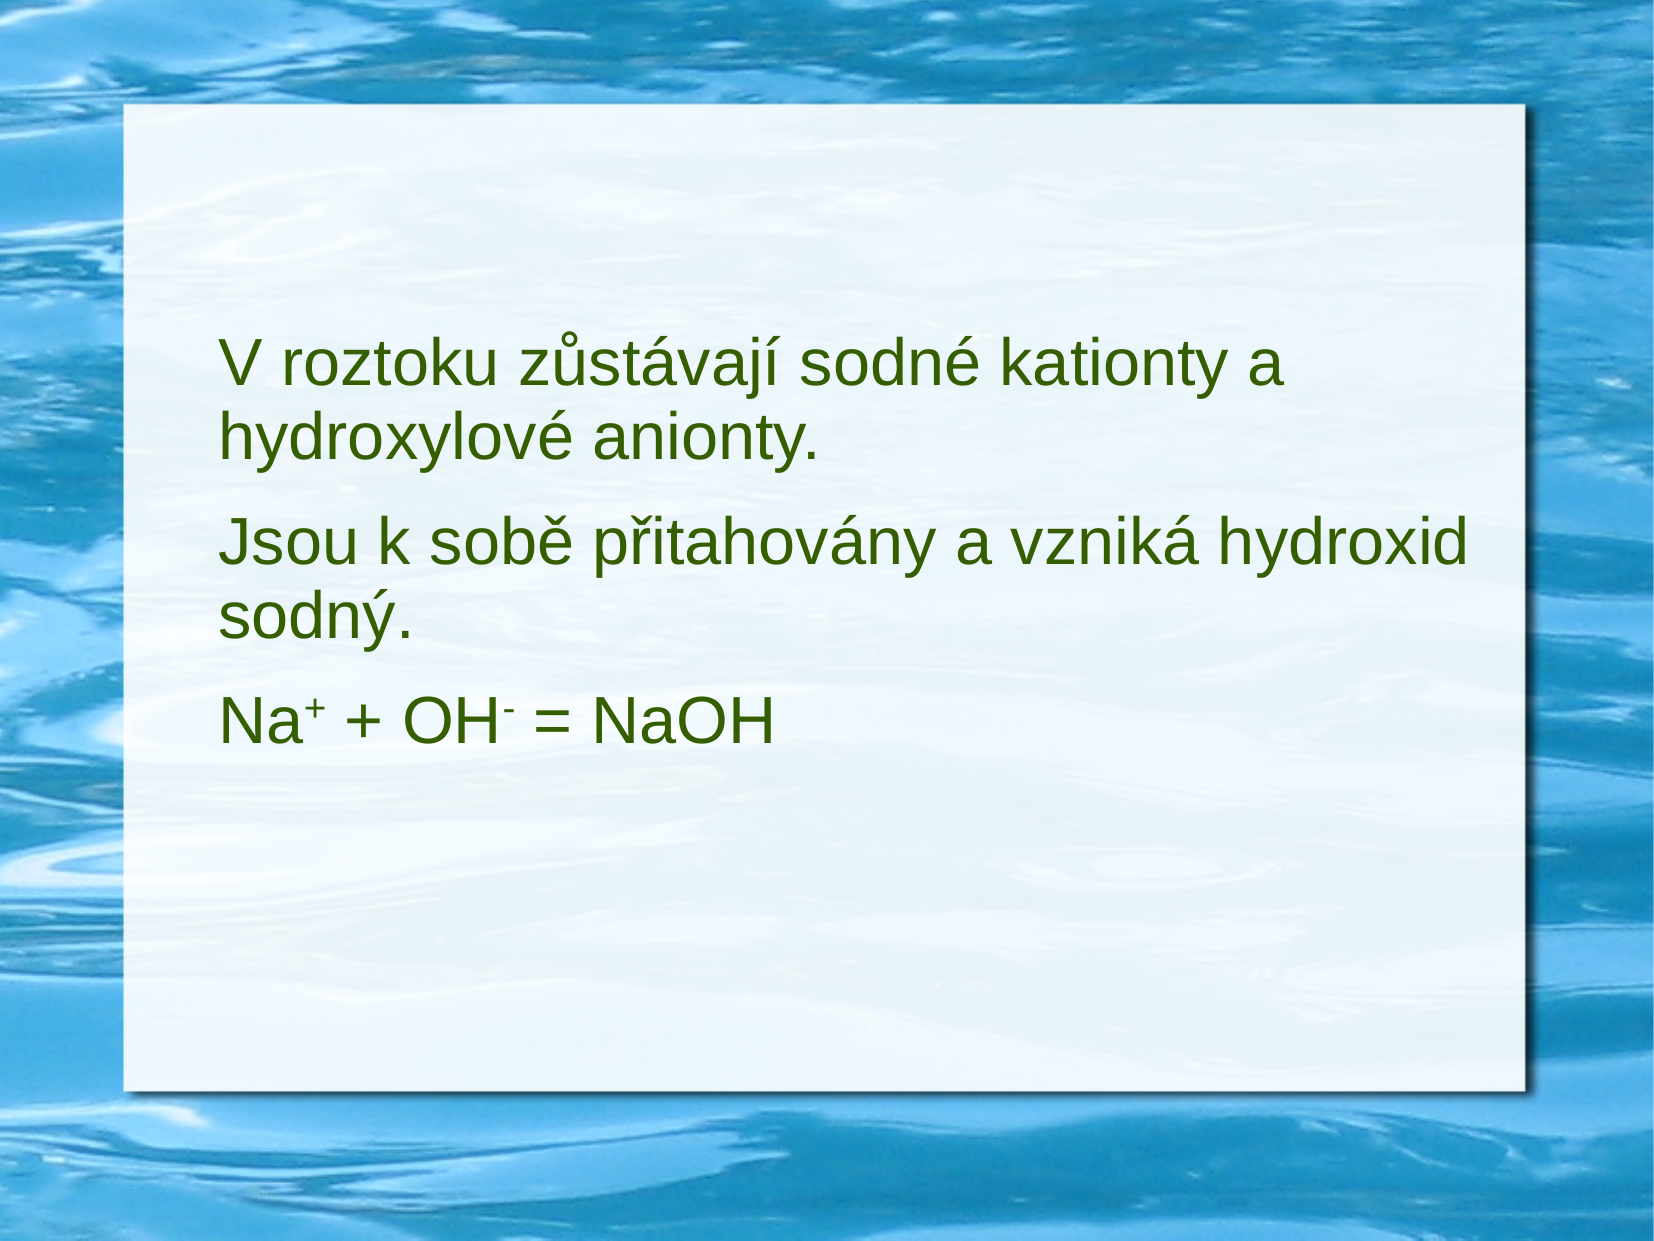

#
V roztoku zůstávají sodné kationty a hydroxylové anionty.
Jsou k sobě přitahovány a vzniká hydroxid sodný.
Na+ + OH- = NaOH